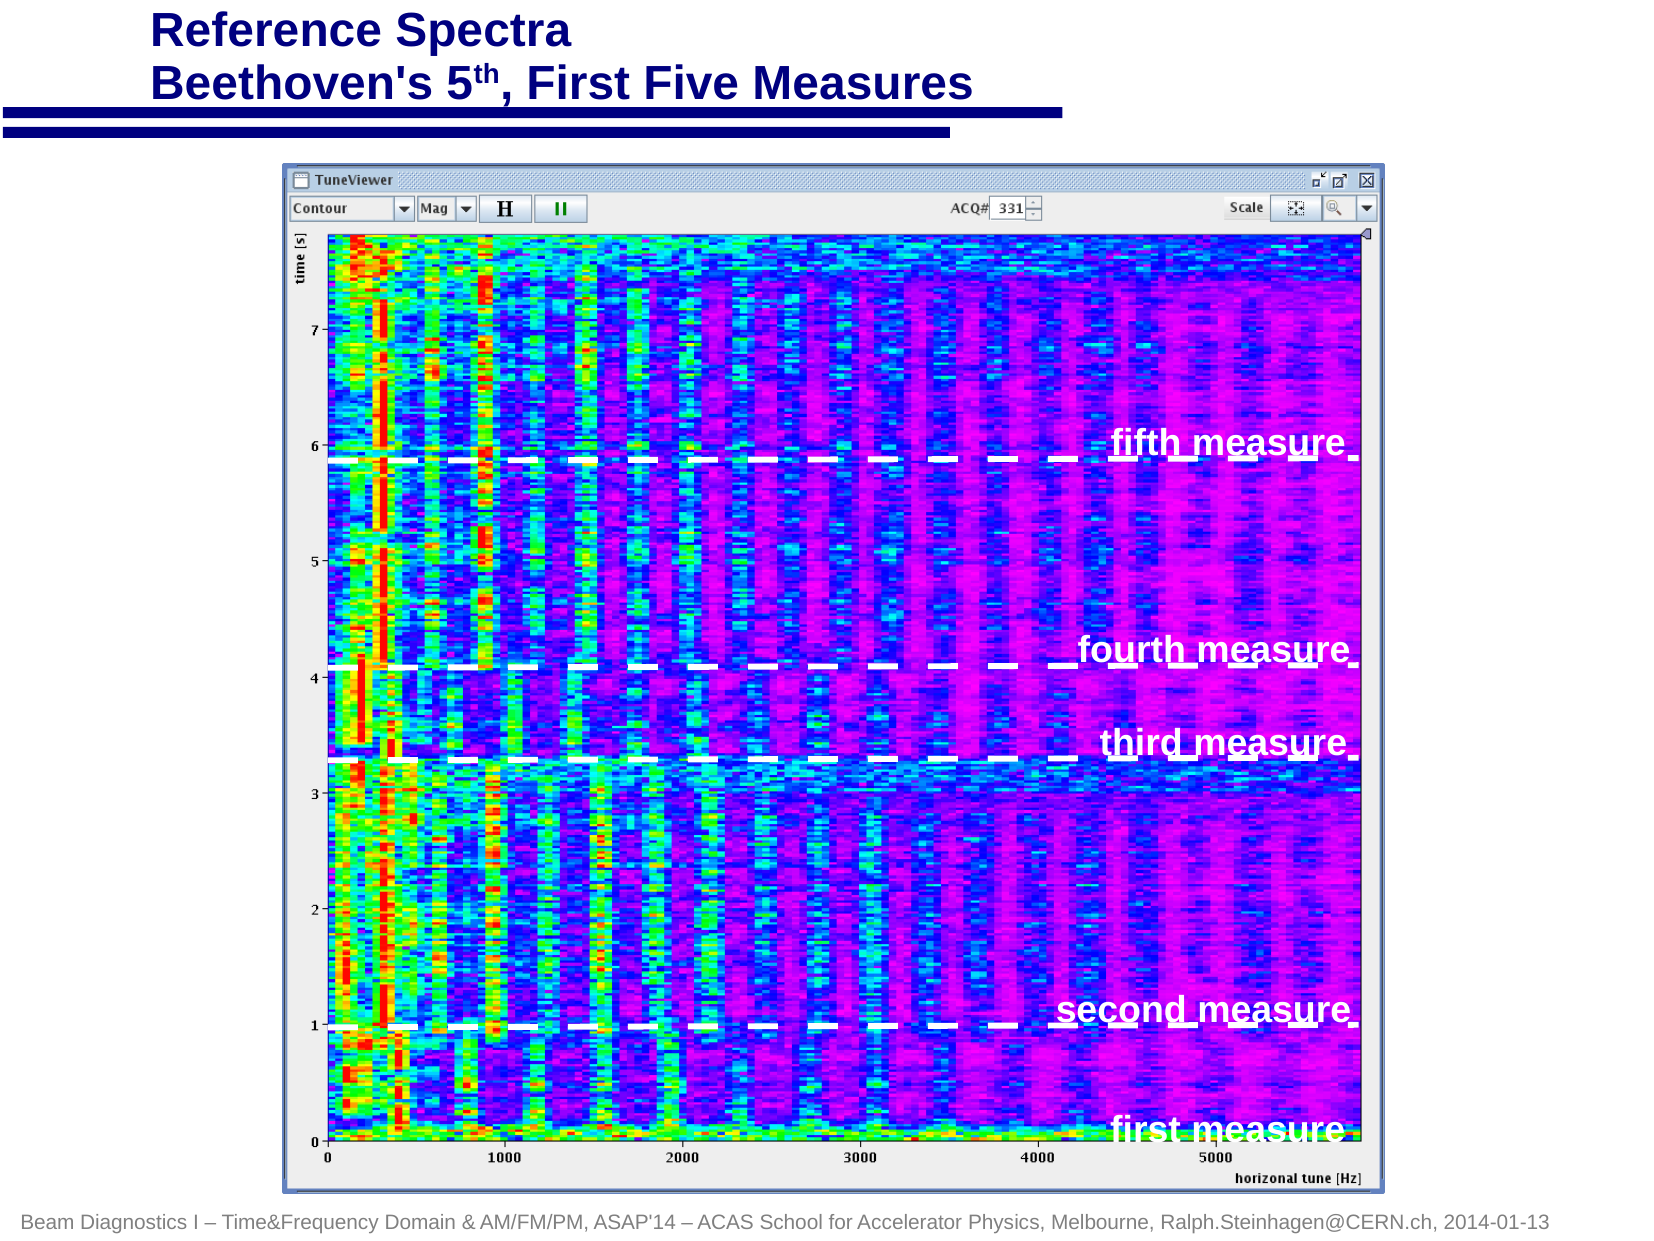

# Reference Spectra Beethoven's 5th, First Five Measures
fifth measure
fourth measure
third measure
second measure
first measure